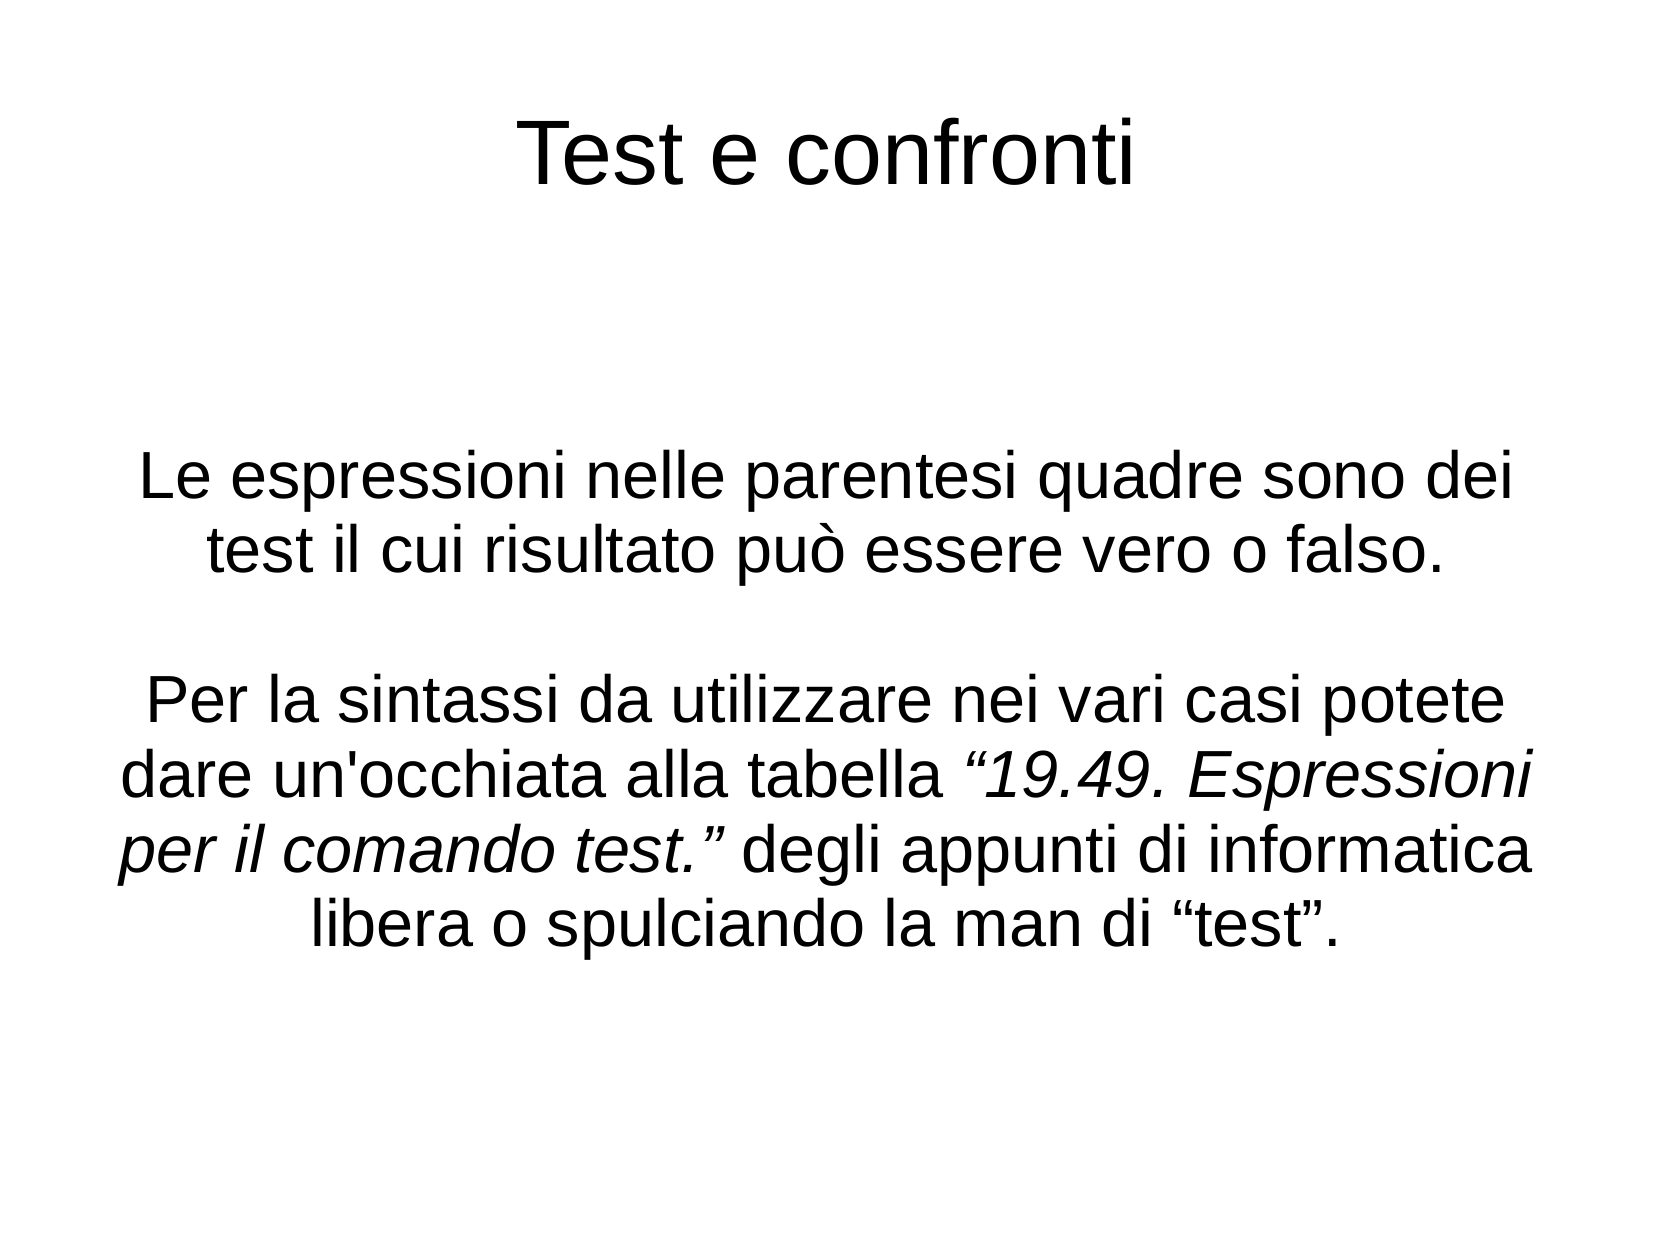

# Test e confronti
Le espressioni nelle parentesi quadre sono dei test il cui risultato può essere vero o falso.
Per la sintassi da utilizzare nei vari casi potete dare un'occhiata alla tabella “19.49. Espressioni per il comando test.” degli appunti di informatica libera o spulciando la man di “test”.